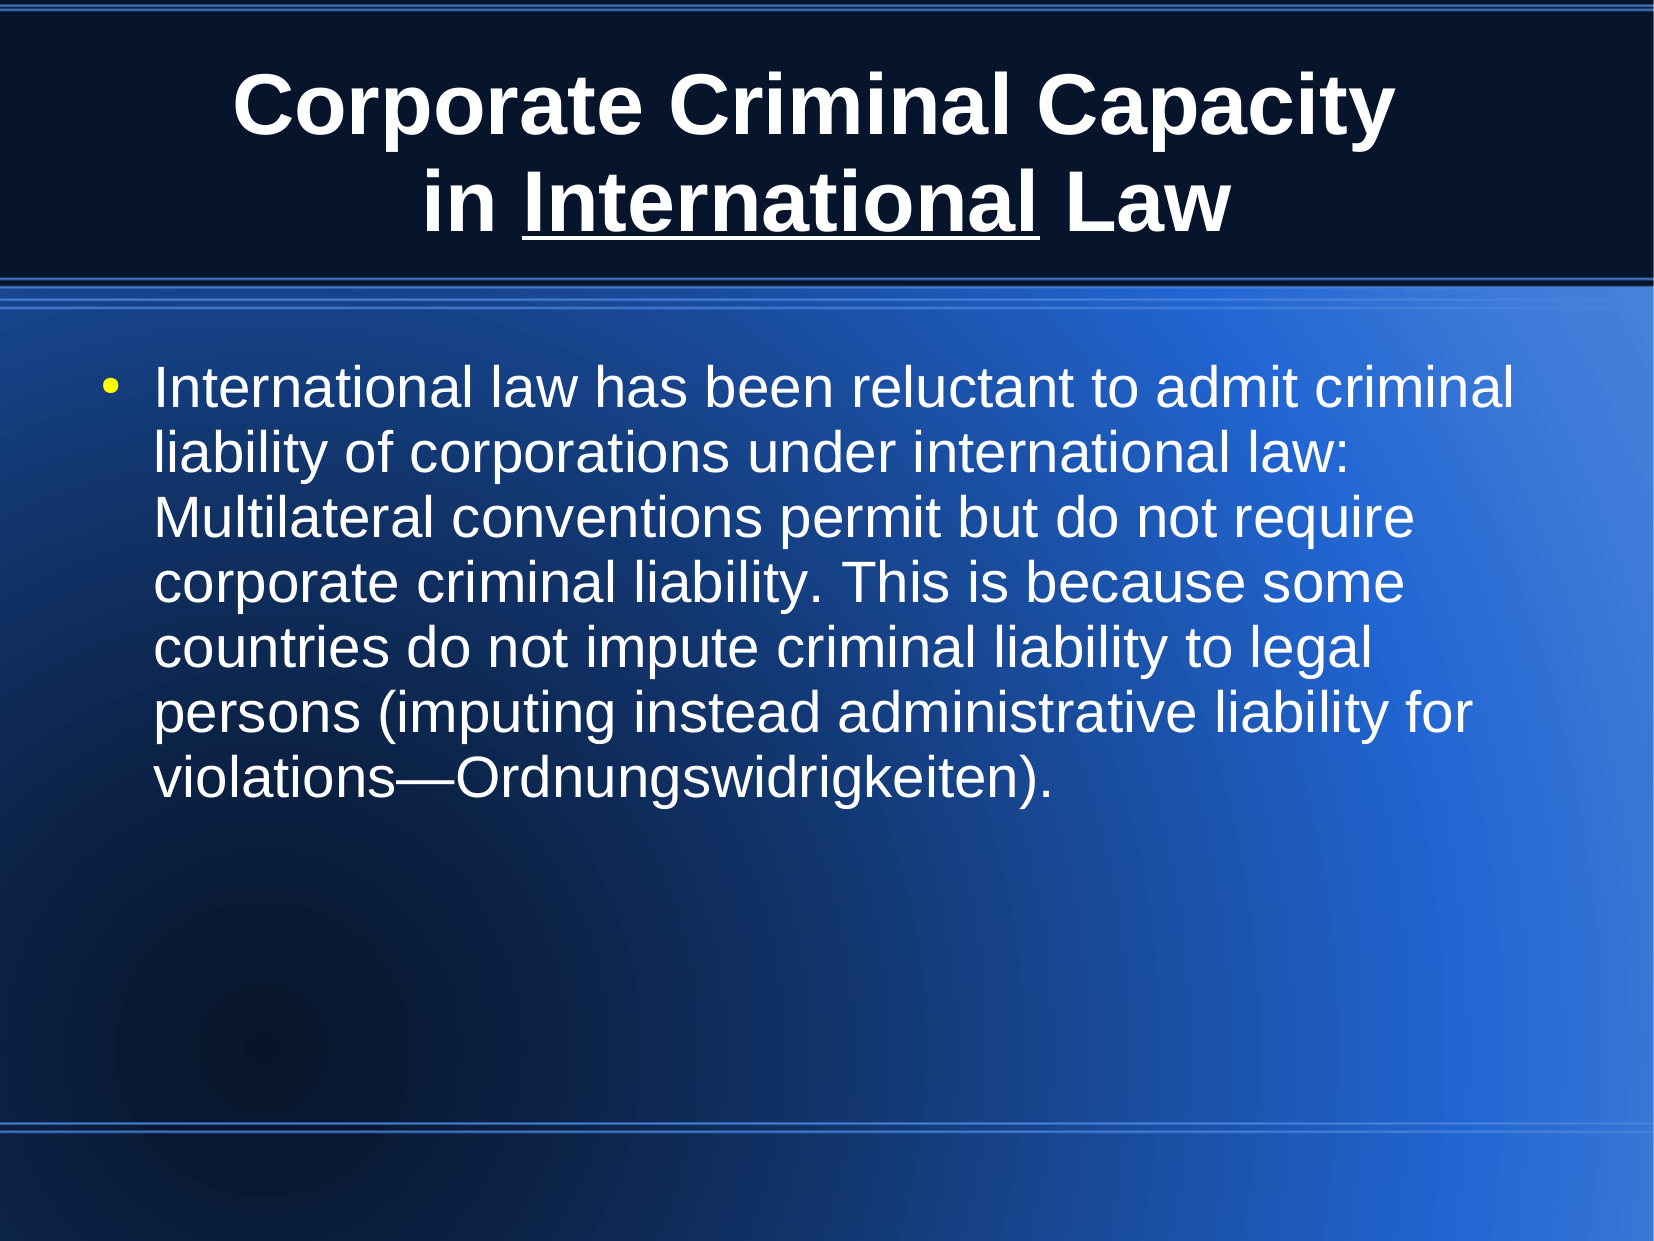

# Corporate Criminal Capacity in International Law
International law has been reluctant to admit criminal liability of corporations under international law: Multilateral conventions permit but do not require corporate criminal liability. This is because some countries do not impute criminal liability to legal persons (imputing instead administrative liability for violations—Ordnungswidrigkeiten).